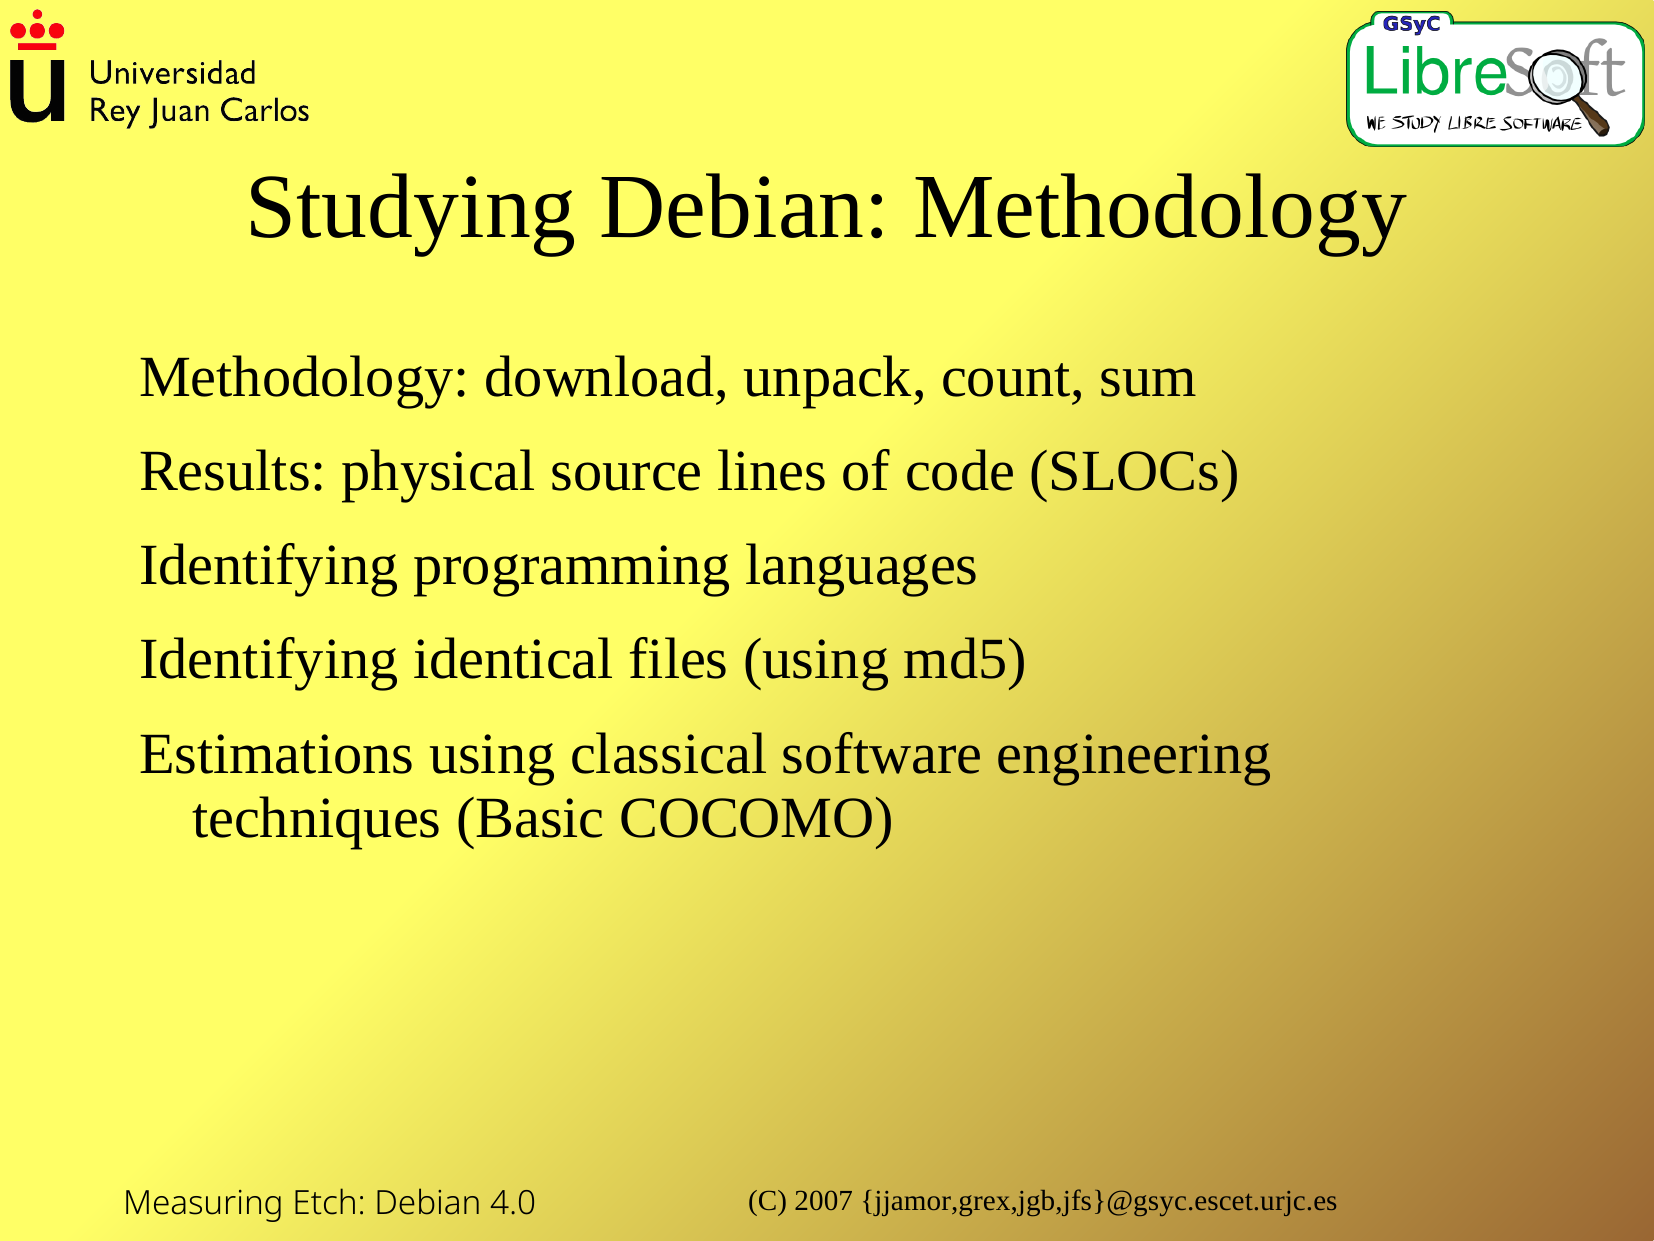

# Studying Debian: Methodology
Methodology: download, unpack, count, sum
Results: physical source lines of code (SLOCs)
Identifying programming languages
Identifying identical files (using md5)
Estimations using classical software engineering techniques (Basic COCOMO)